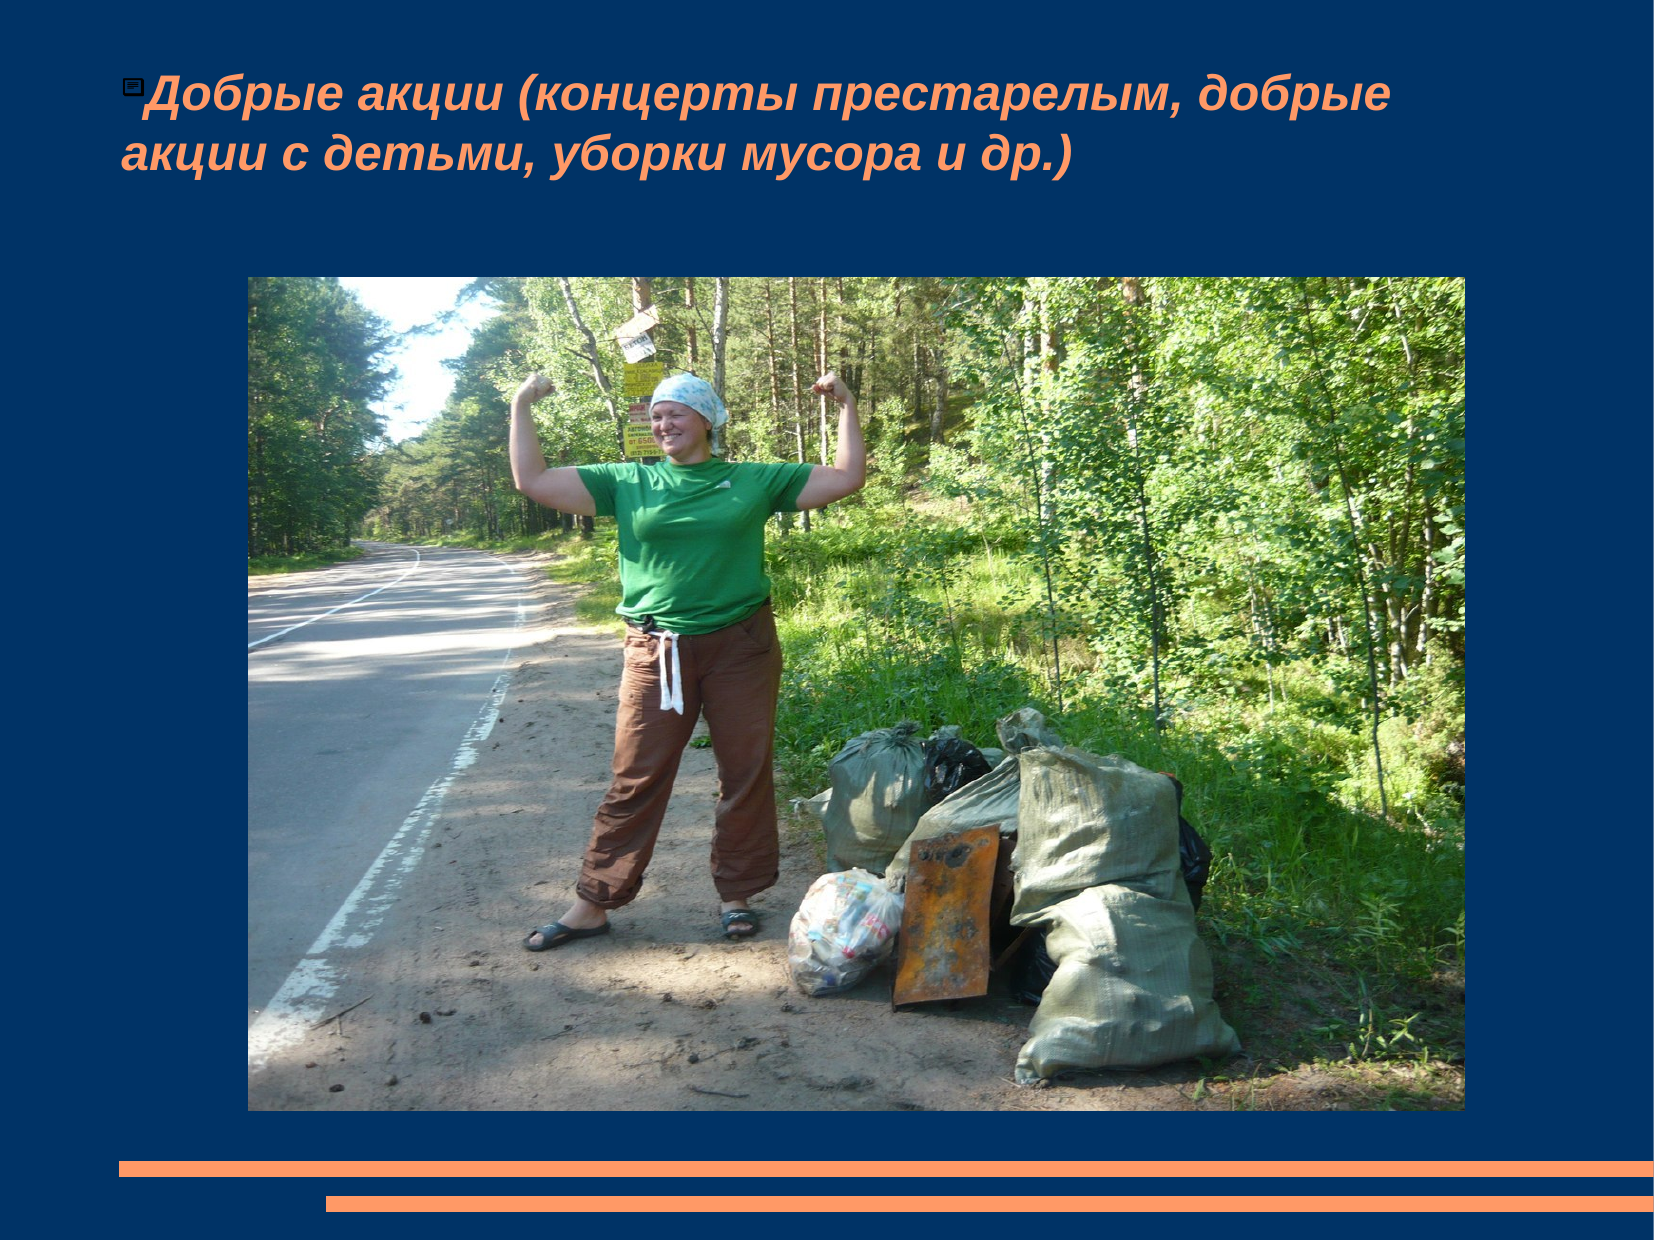

# Добрые акции (концерты престарелым, добрые акции с детьми, уборки мусора и др.)